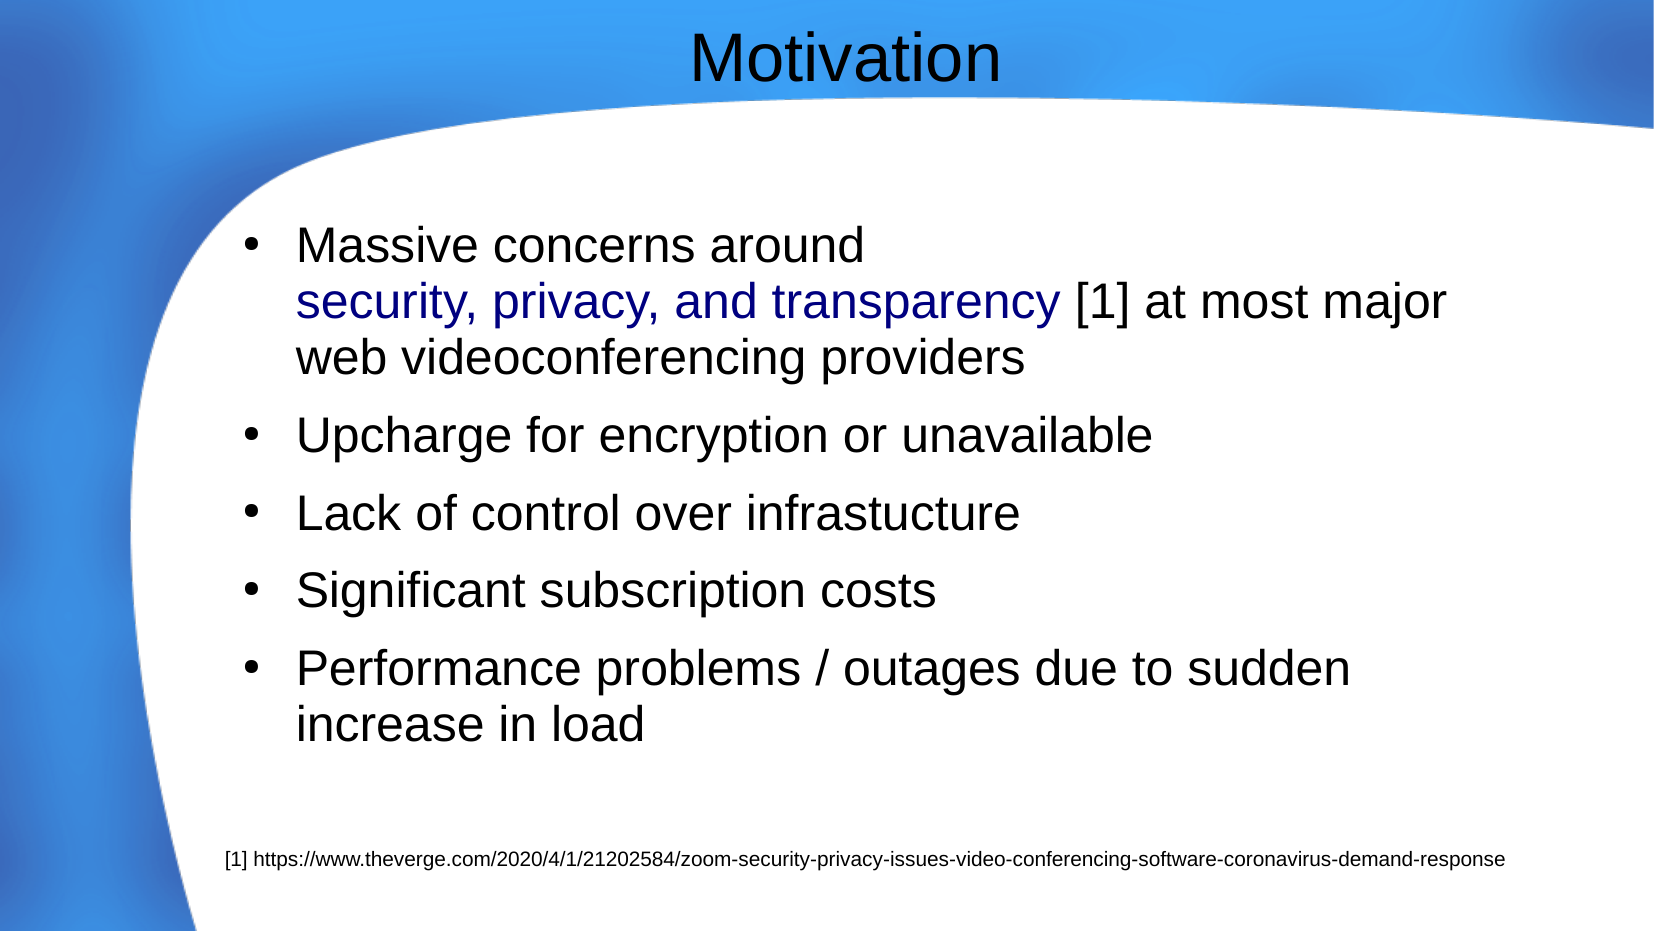

# Motivation
Massive concerns around security, privacy, and transparency [1] at most major web videoconferencing providers
Upcharge for encryption or unavailable
Lack of control over infrastucture
Significant subscription costs
Performance problems / outages due to sudden increase in load
[1] https://www.theverge.com/2020/4/1/21202584/zoom-security-privacy-issues-video-conferencing-software-coronavirus-demand-response